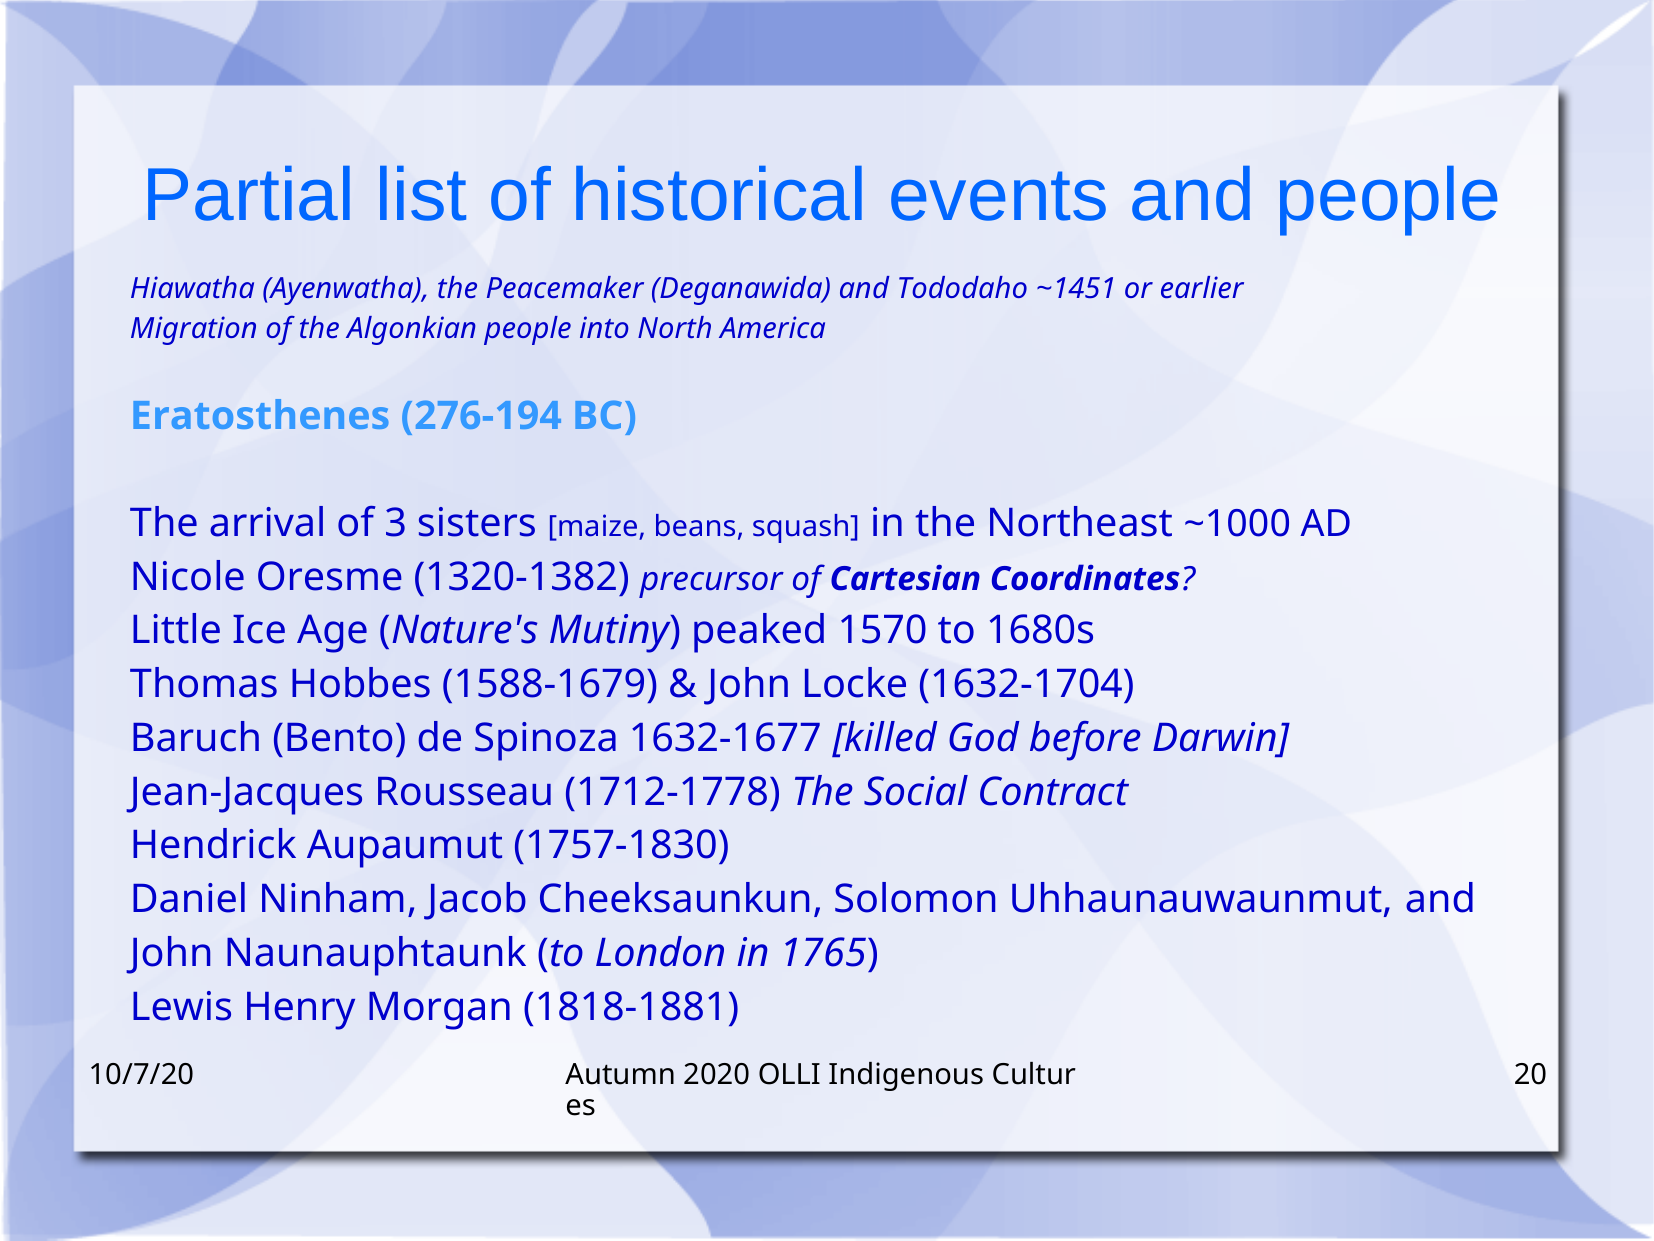

# Partial list of historical events and people
Hiawatha (Ayenwatha), the Peacemaker (Deganawida) and Tododaho ~1451 or earlier
Migration of the Algonkian people into North America
Eratosthenes (276-194 BC)
The arrival of 3 sisters [maize, beans, squash] in the Northeast ~1000 AD
Nicole Oresme (1320-1382) precursor of Cartesian Coordinates?
Little Ice Age (Nature's Mutiny) peaked 1570 to 1680s
Thomas Hobbes (1588-1679) & John Locke (1632-1704)
Baruch (Bento) de Spinoza 1632-1677 [killed God before Darwin]
Jean-Jacques Rousseau (1712-1778) The Social Contract
Hendrick Aupaumut (1757-1830)
Daniel Ninham, Jacob Cheeksaunkun, Solomon Uhhaunauwaunmut, 	and John Naunauphtaunk (to London in 1765)
Lewis Henry Morgan (1818-1881)
10/7/20
Autumn 2020 OLLI Indigenous Cultures
20